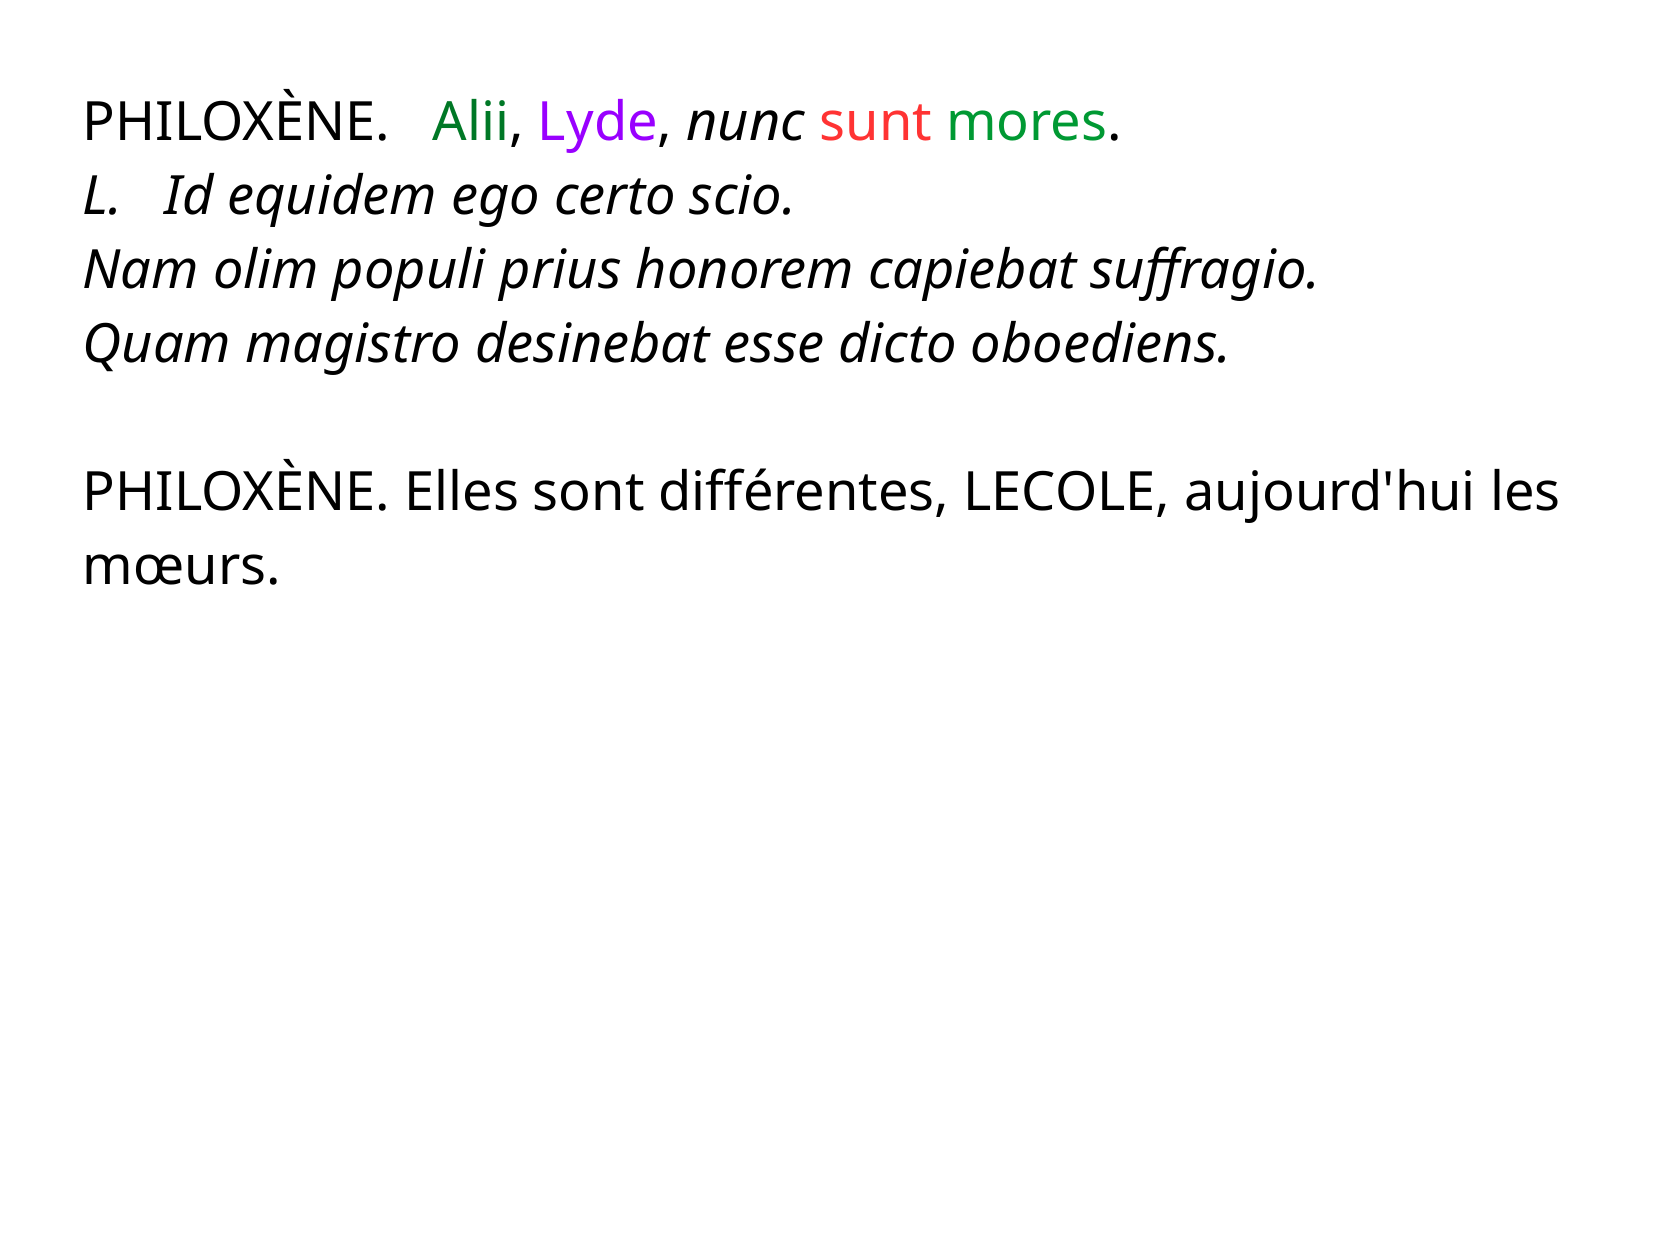

# PHILOXÈNE. Alii, Lyde, nunc sunt mores.
L. Id equidem ego certo scio.
Nam olim populi prius honorem capiebat suffragio.
Quam magistro desinebat esse dicto oboediens.
PHILOXÈNE. Elles sont différentes, LECOLE, aujourd'hui les mœurs.